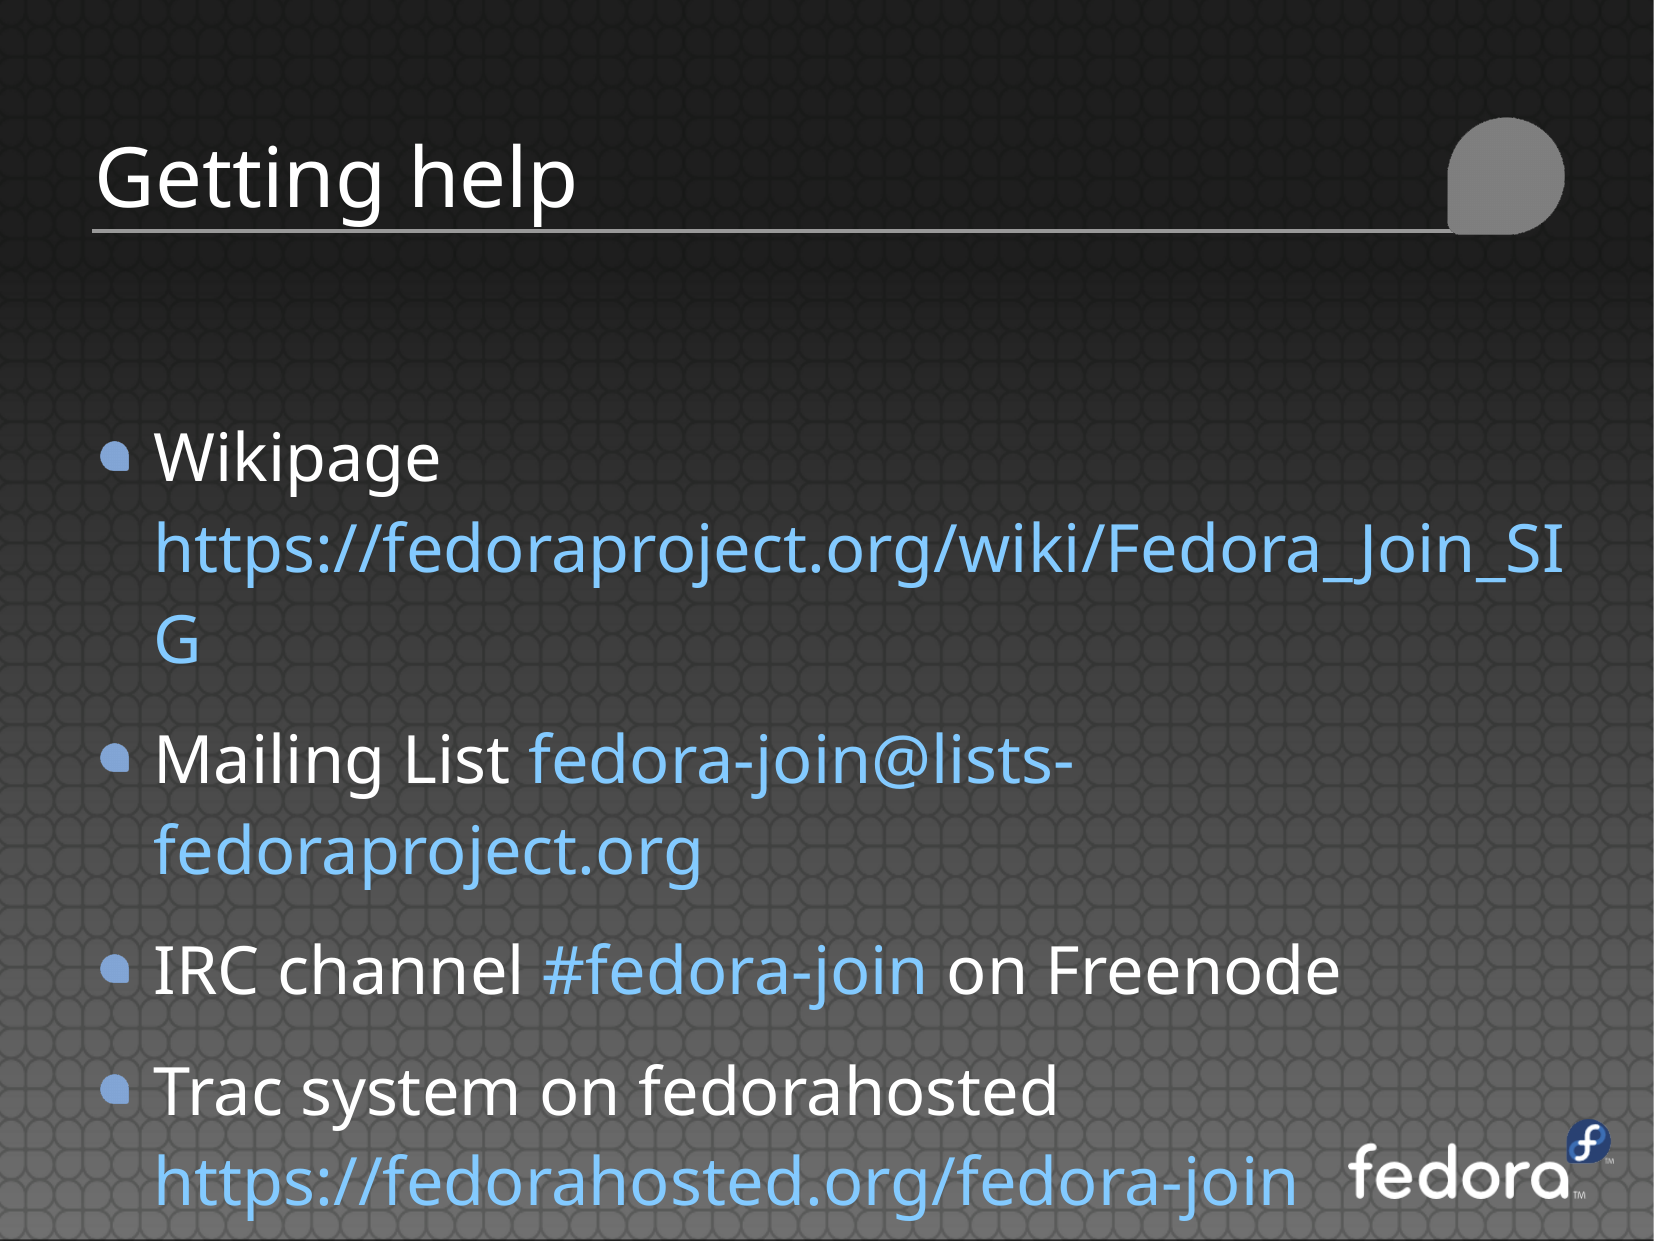

Getting help
# Wikipage https://fedoraproject.org/wiki/Fedora_Join_SIG
Mailing List fedora-join@lists-fedoraproject.org
IRC channel #fedora-join on Freenode
Trac system on fedorahosted https://fedorahosted.org/fedora-join